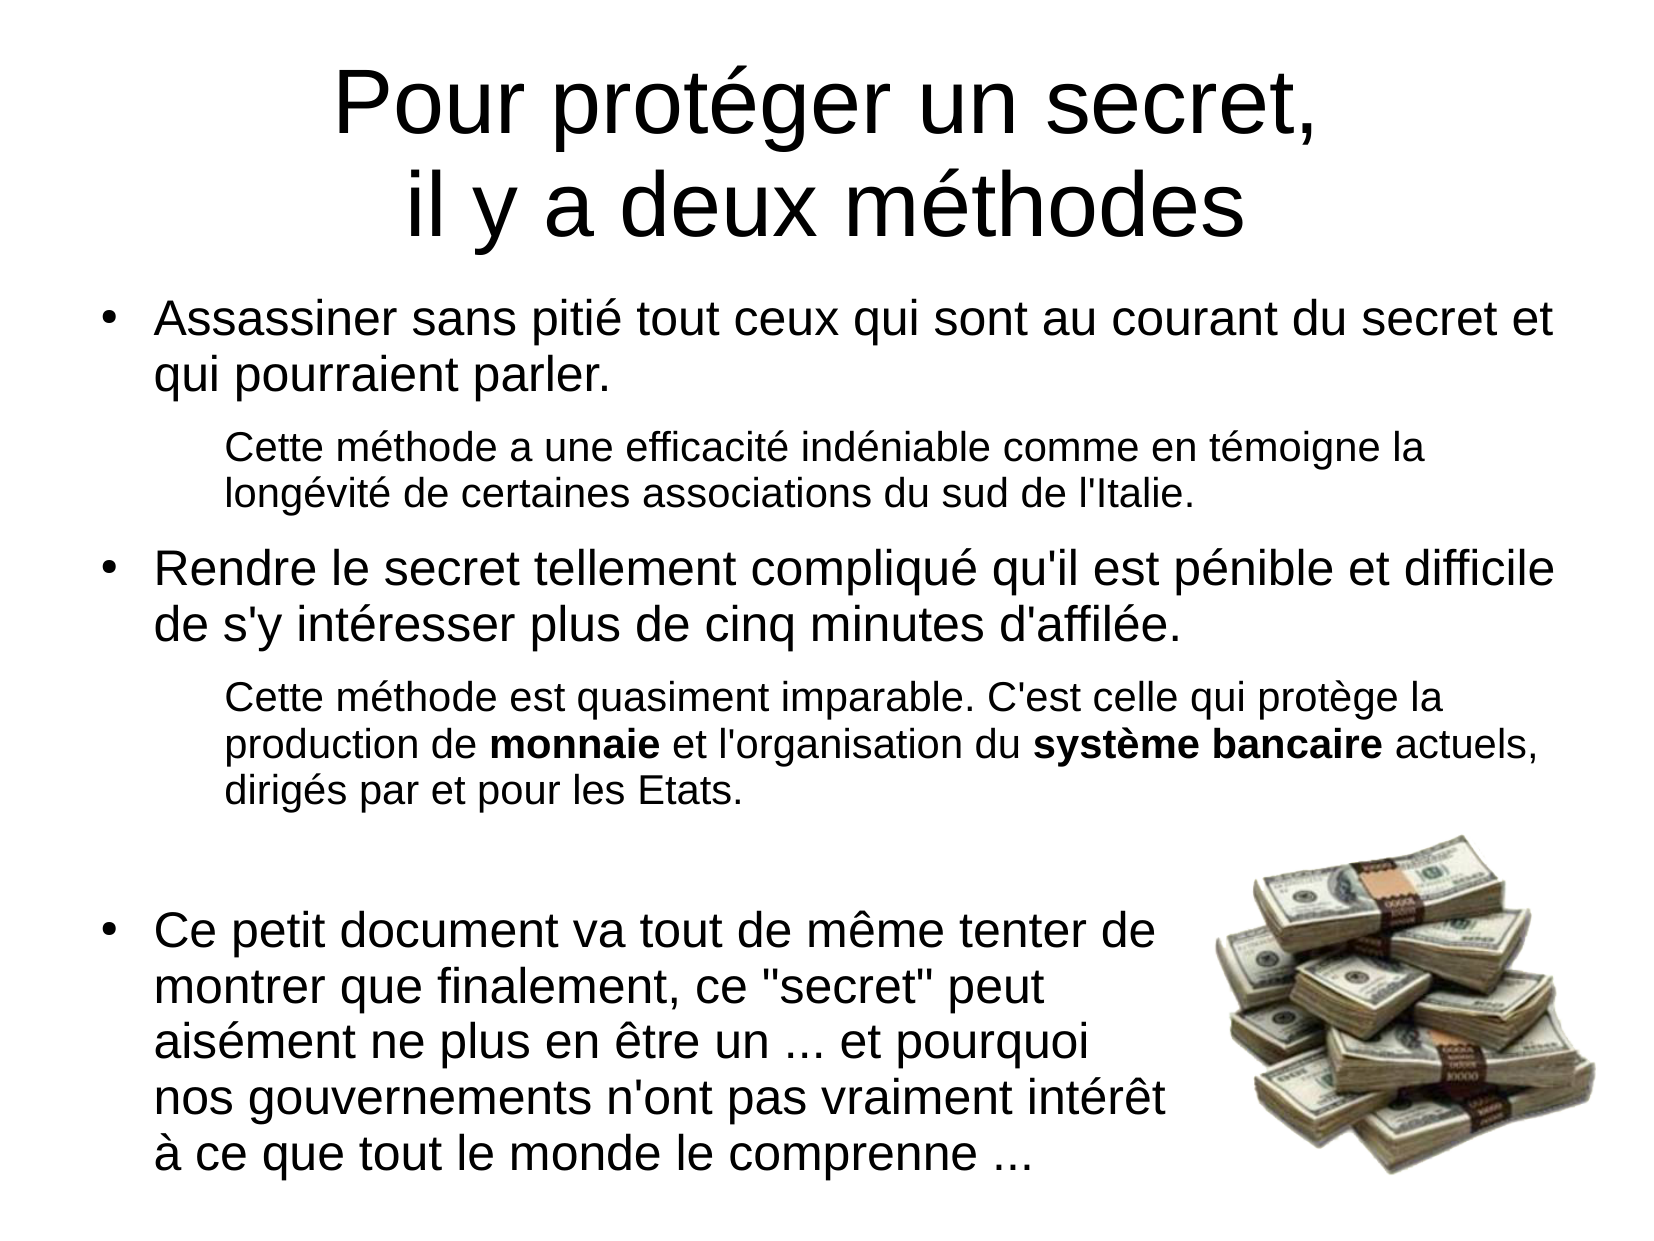

# Pour protéger un secret, il y a deux méthodes
Assassiner sans pitié tout ceux qui sont au courant du secret et qui pourraient parler.
Cette méthode a une efficacité indéniable comme en témoigne la longévité de certaines associations du sud de l'Italie.
Rendre le secret tellement compliqué qu'il est pénible et difficile de s'y intéresser plus de cinq minutes d'affilée.
Cette méthode est quasiment imparable. C'est celle qui protège la production de monnaie et l'organisation du système bancaire actuels, dirigés par et pour les Etats.
Ce petit document va tout de même tenter de montrer que finalement, ce "secret" peut aisément ne plus en être un ... et pourquoi nos gouvernements n'ont pas vraiment intérêt à ce que tout le monde le comprenne ...